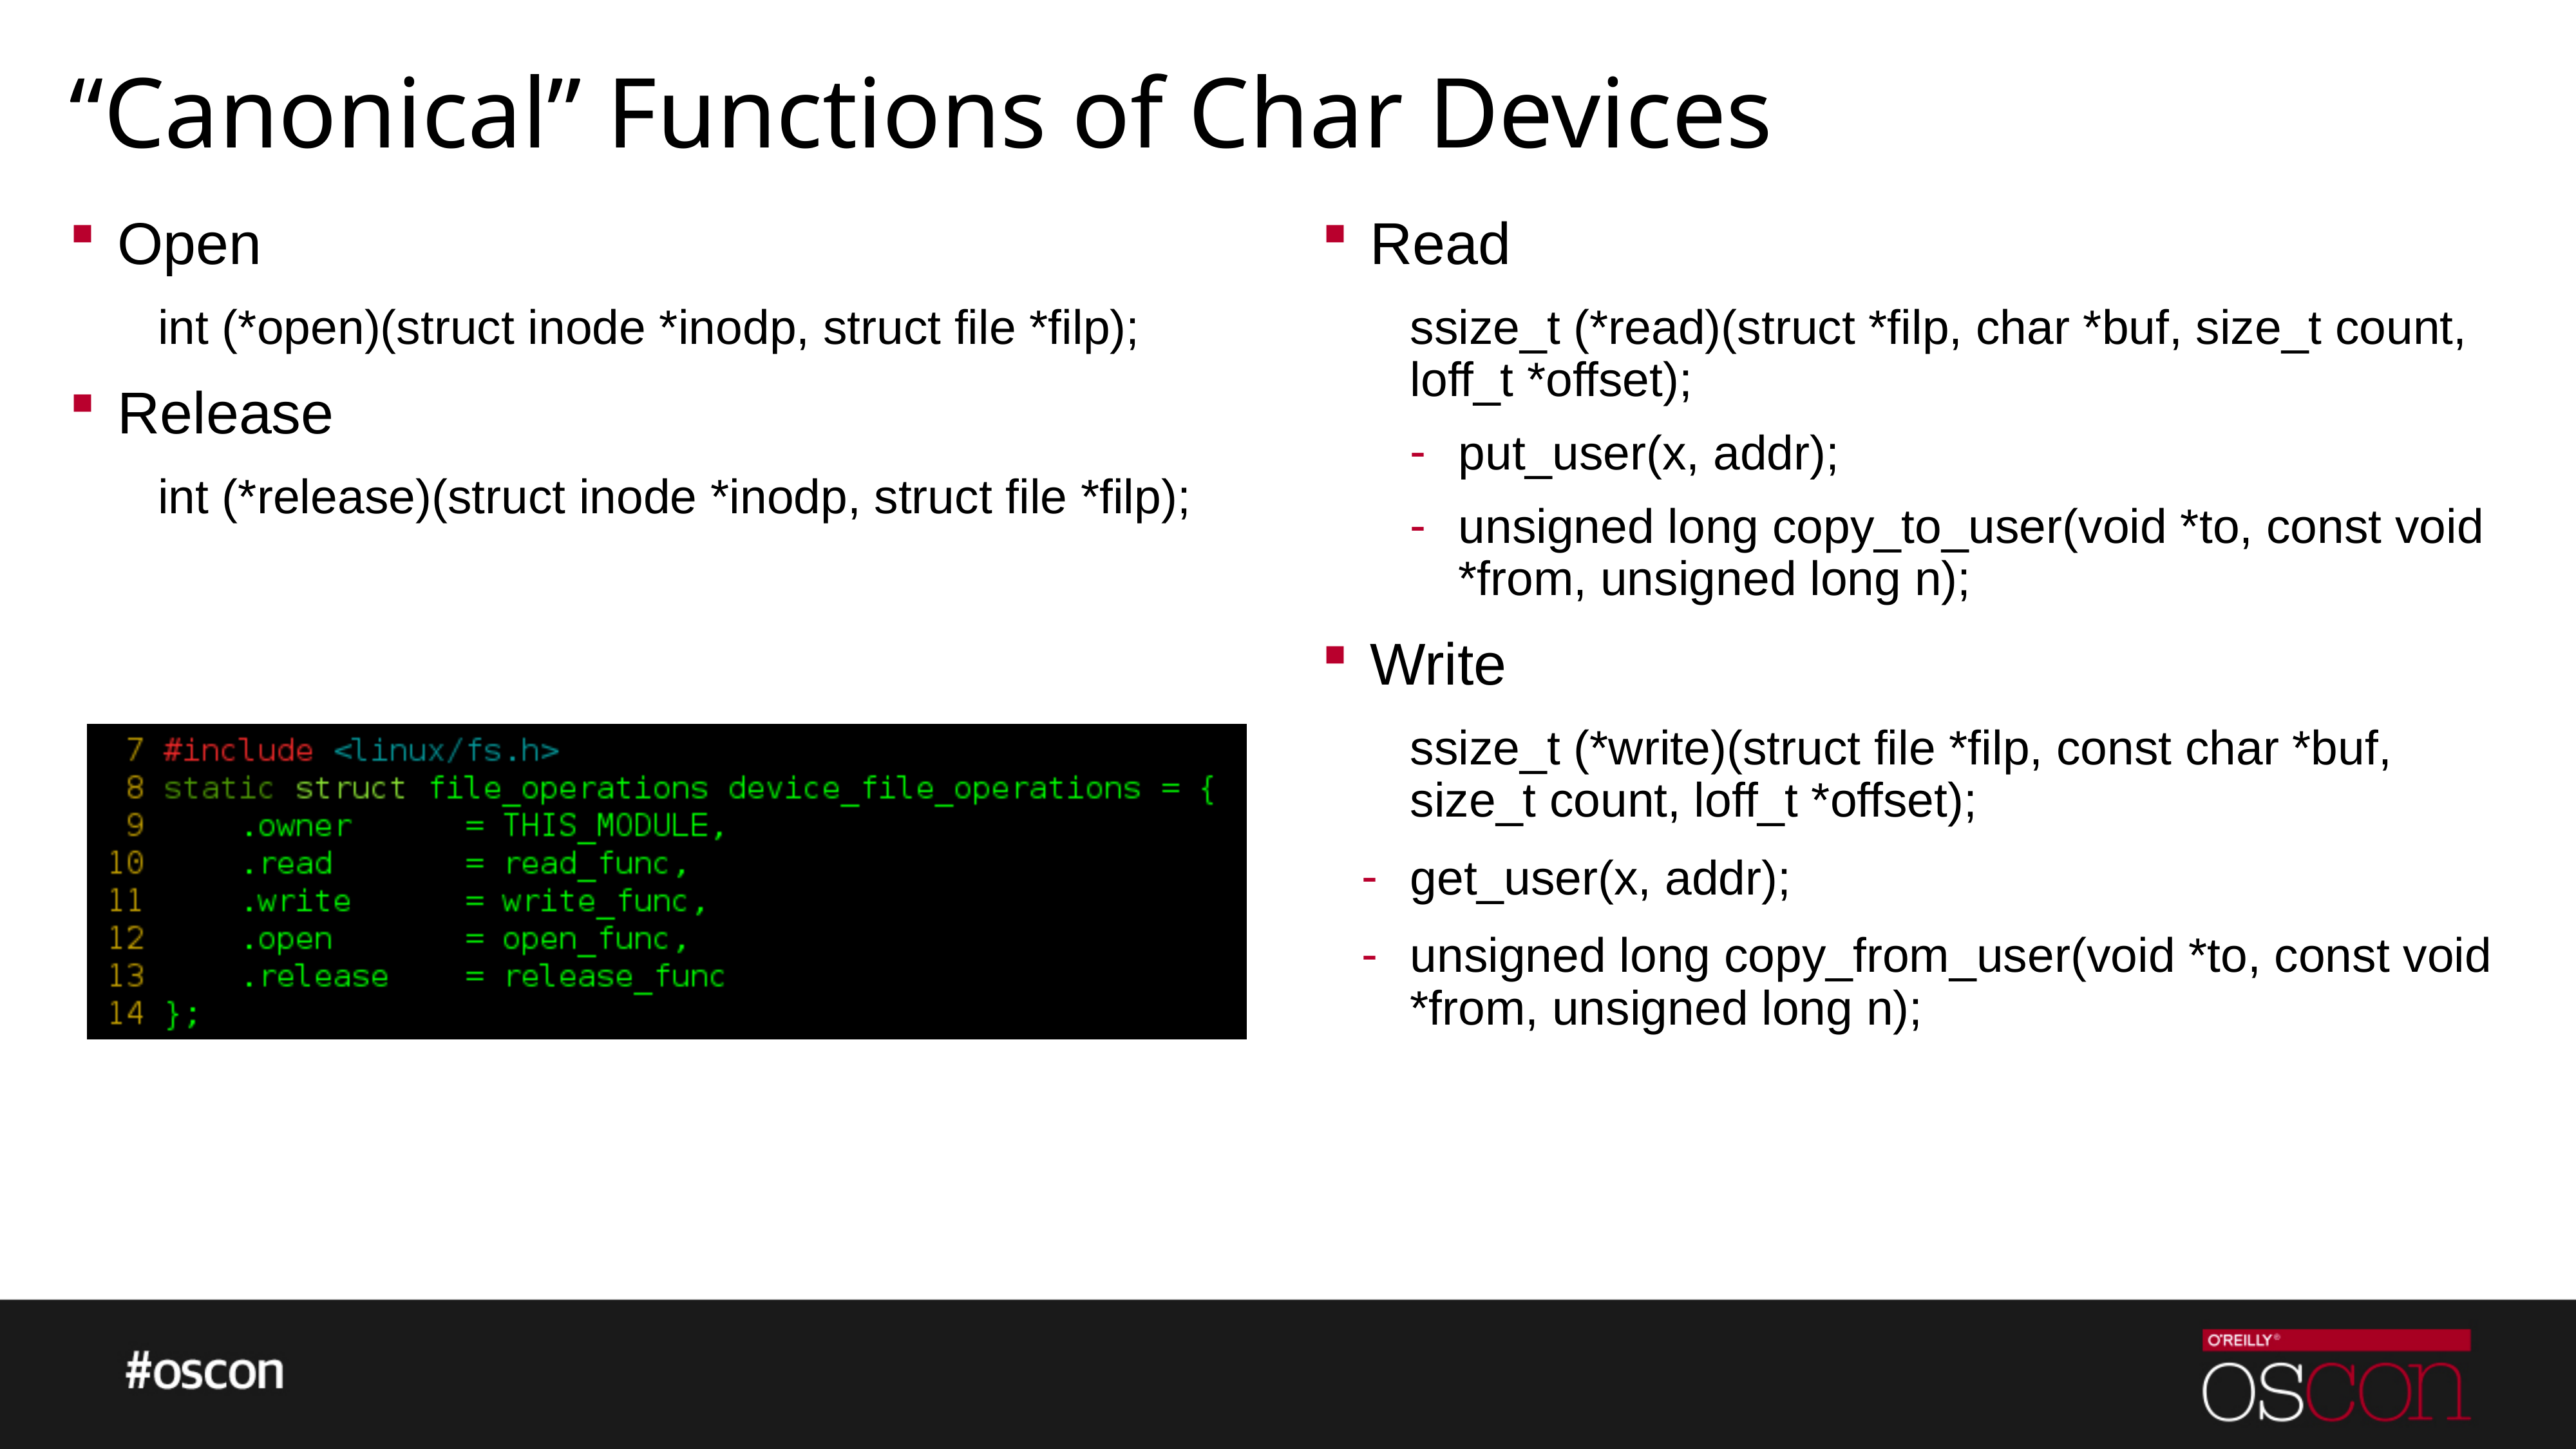

# “Canonical” Functions of Char Devices
Open
int (*open)(struct inode *inodp, struct file *filp);
Release
int (*release)(struct inode *inodp, struct file *filp);
Read
ssize_t (*read)(struct *filp, char *buf, size_t count, loff_t *offset);
put_user(x, addr);
unsigned long copy_to_user(void *to, const void *from, unsigned long n);
Write
ssize_t (*write)(struct file *filp, const char *buf, size_t count, loff_t *offset);
get_user(x, addr);
unsigned long copy_from_user(void *to, const void *from, unsigned long n);